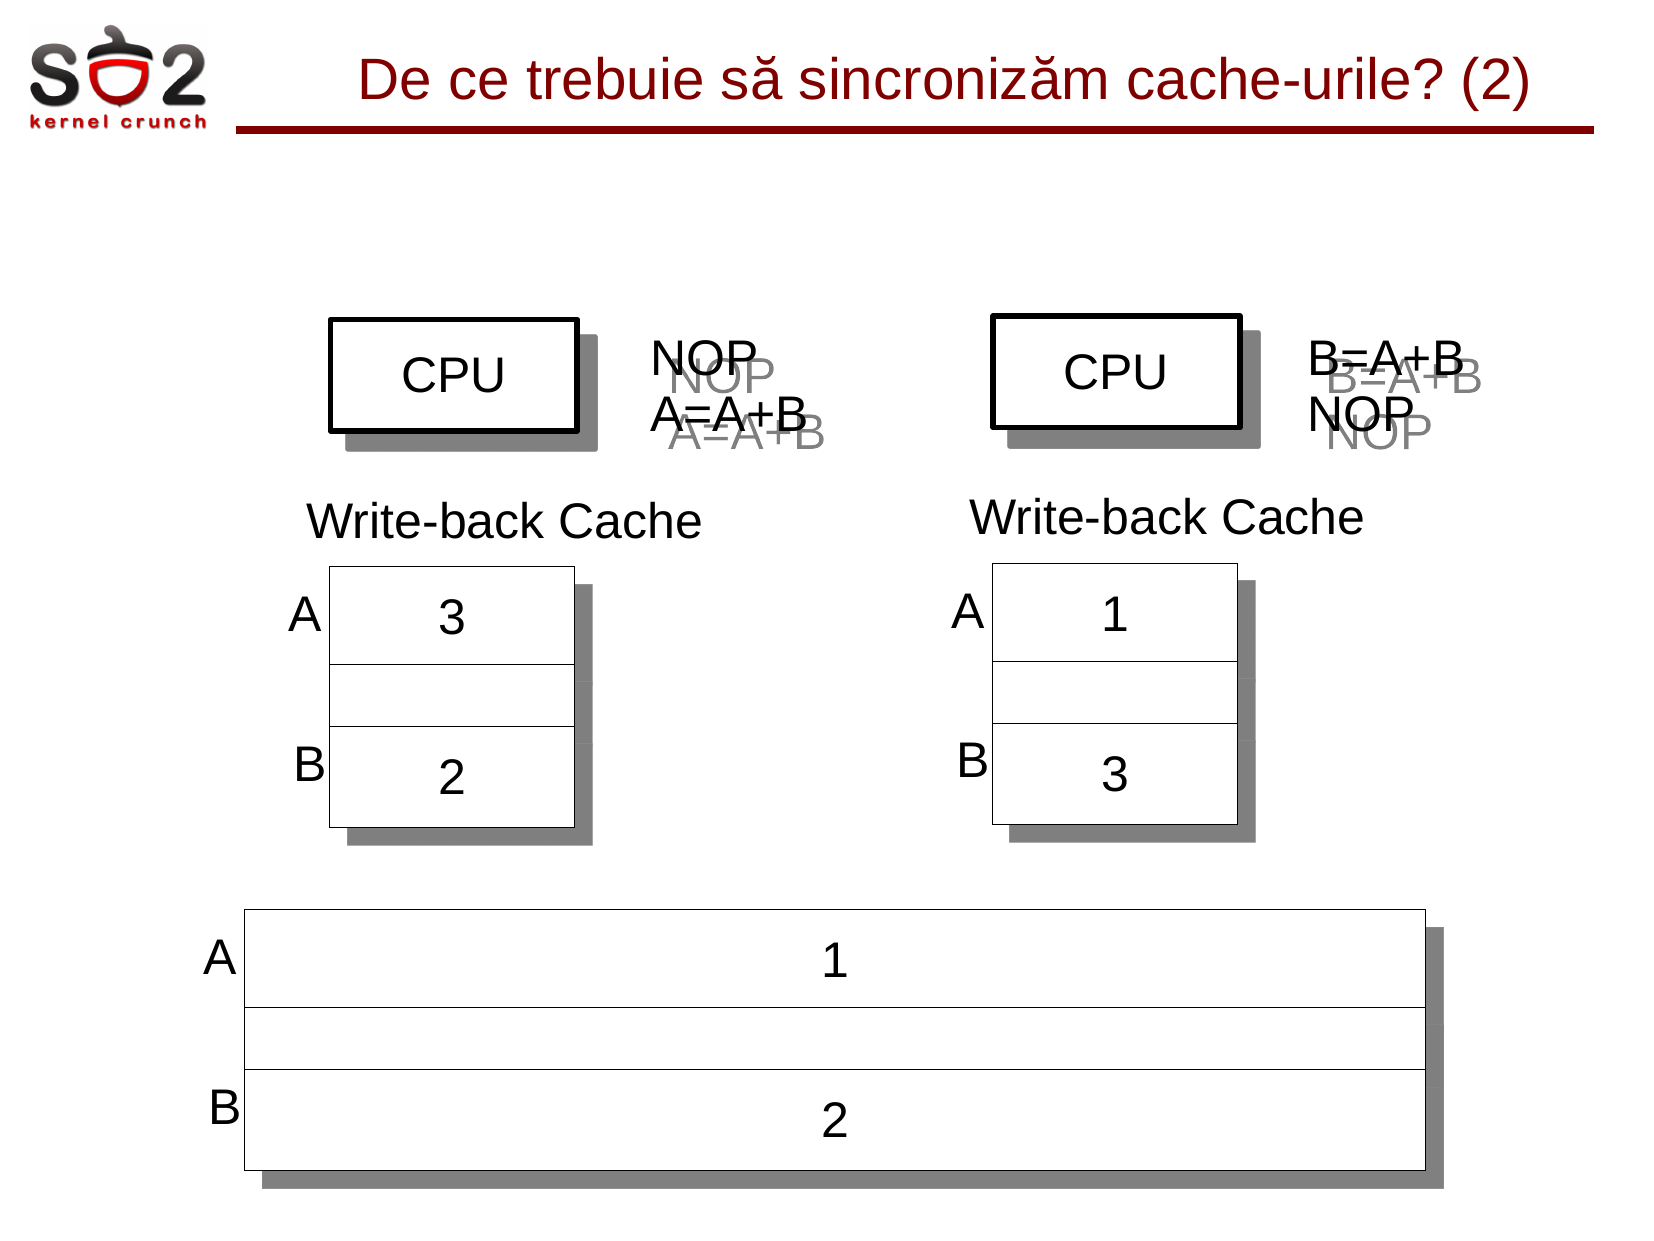

# De ce trebuie să sincronizăm cache-urile? (2)
CPU
CPU
NOP
A=A+B
B=A+B
NOP
Write-back Cache
Write-back Cache
1
3
A
A
3
B
2
B
1
A
2
B